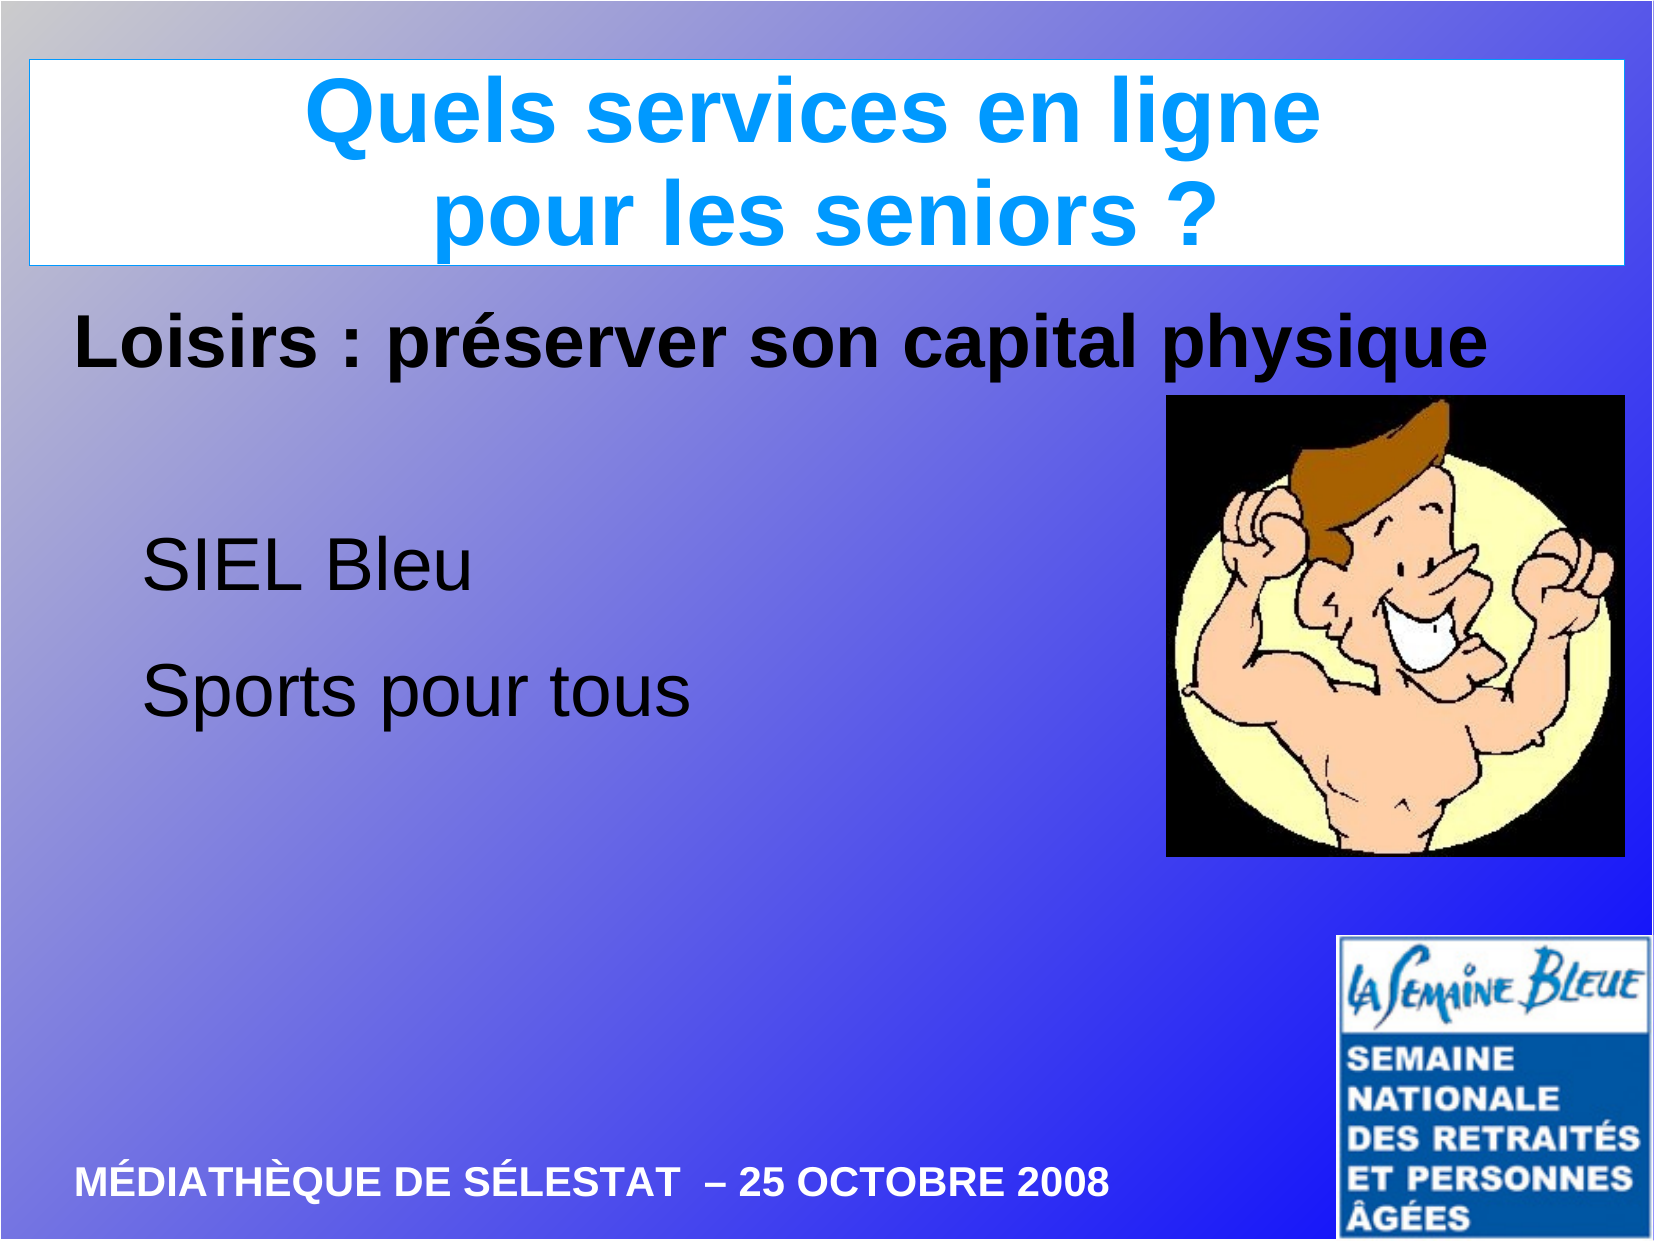

Quels services en ligne
pour les seniors ?
Loisirs : préserver son capital physique
# SIEL Bleu
Sports pour tous
MÉDIATHÈQUE DE SÉLESTAT – 25 OCTOBRE 2008